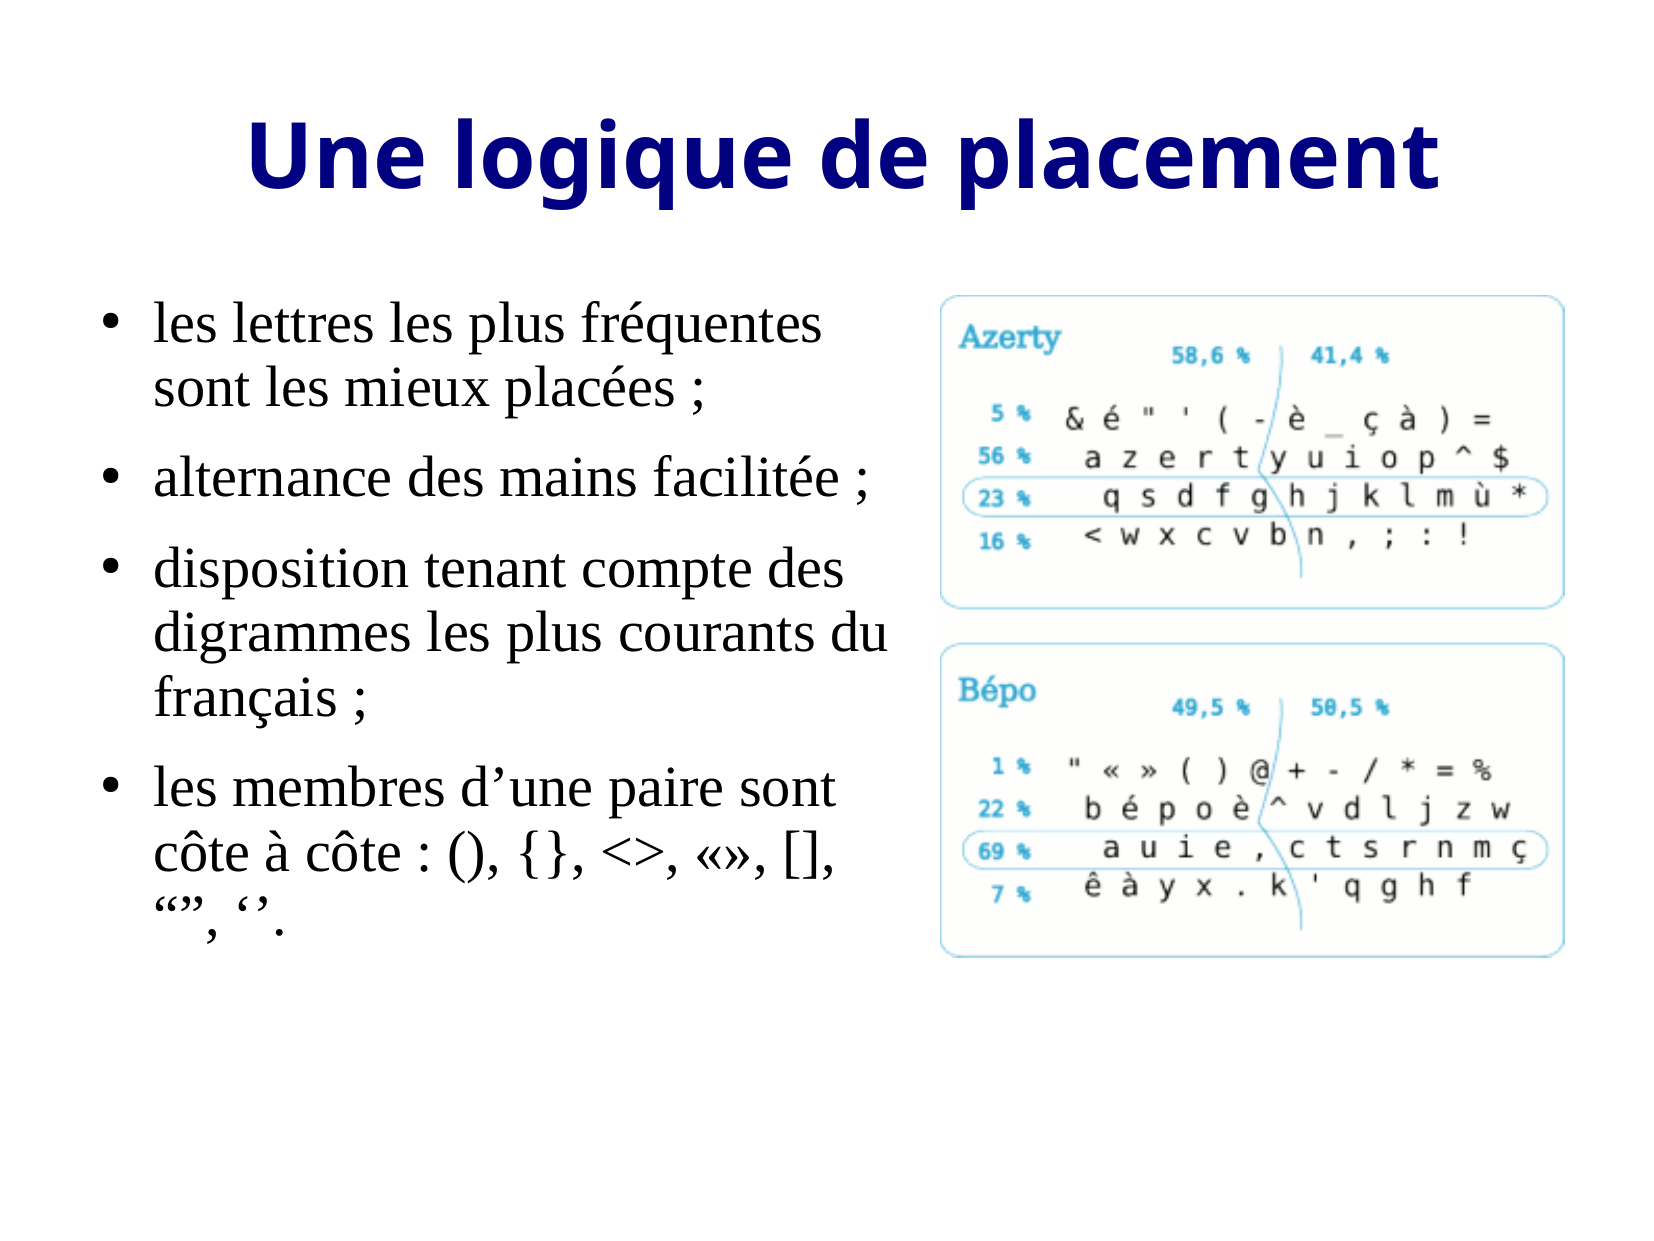

# Une logique de placement
les lettres les plus fréquentes sont les mieux placées ;
alternance des mains facilitée ;
disposition tenant compte des digrammes les plus courants du français ;
les membres d’une paire sont côte à côte : (), {}, <>, «», [], “”, ‘’.